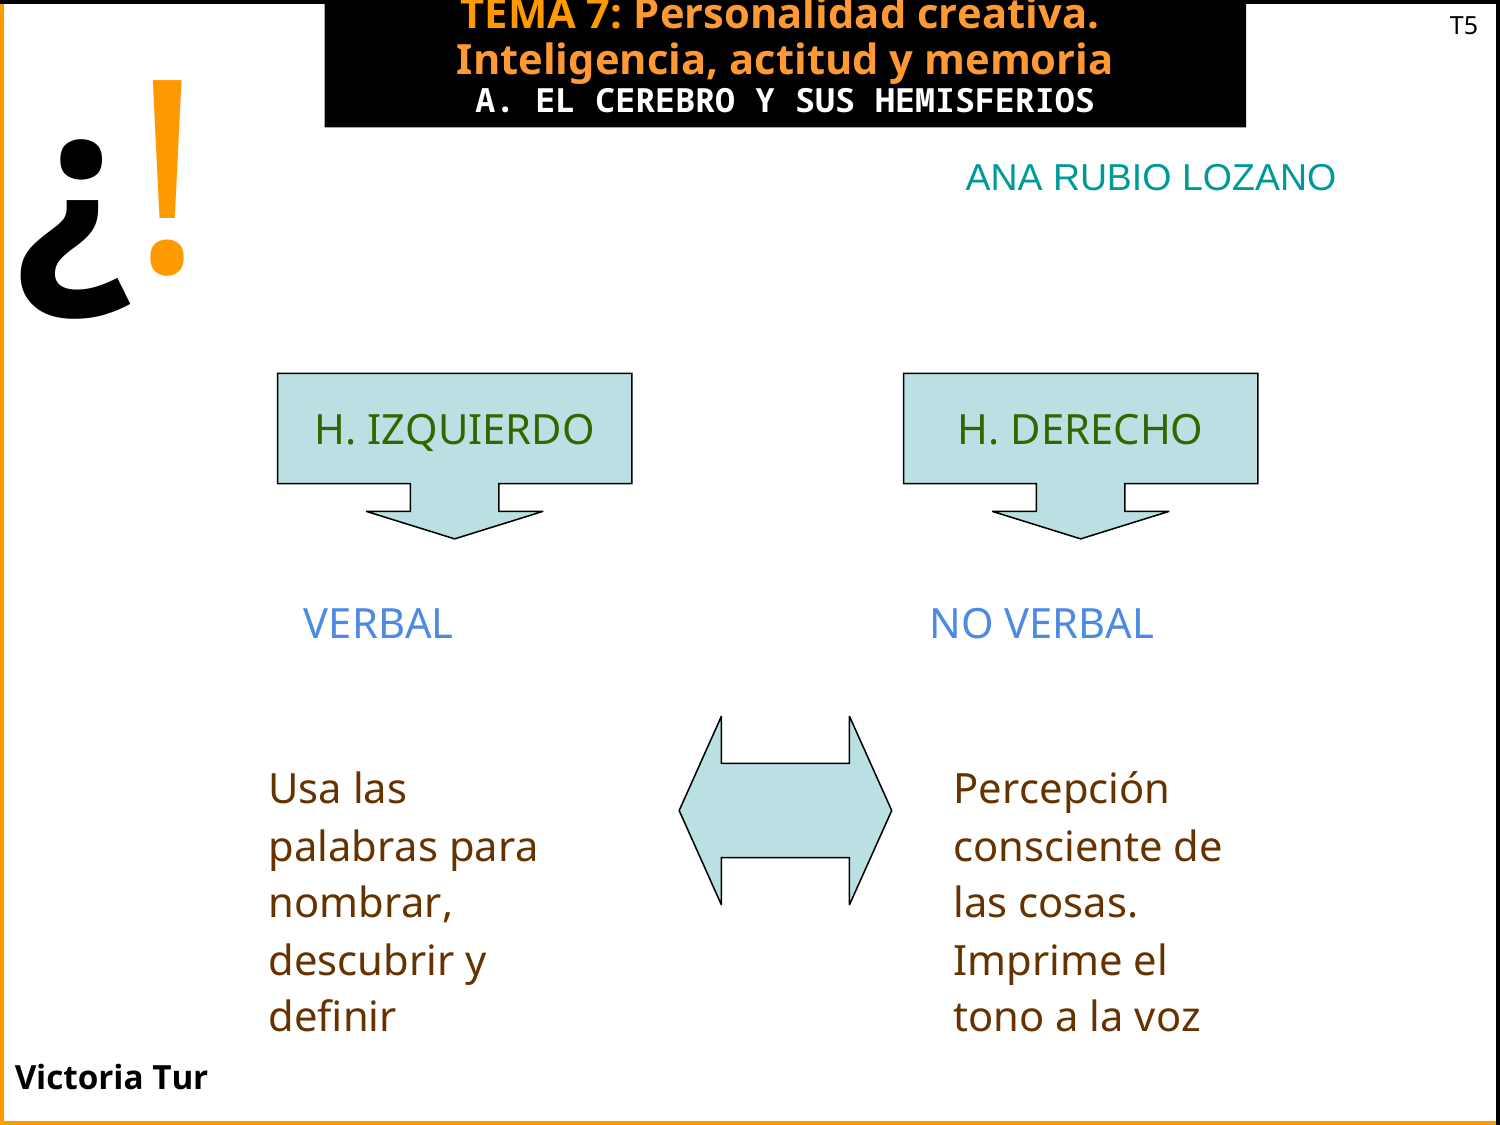

T5
# ANA RUBIO LOZANO
H. IZQUIERDO
H. DERECHO
VERBAL
 NO VERBAL
Usa las palabras para nombrar, descubrir y definir
Percepción consciente de las cosas. Imprime el tono a la voz